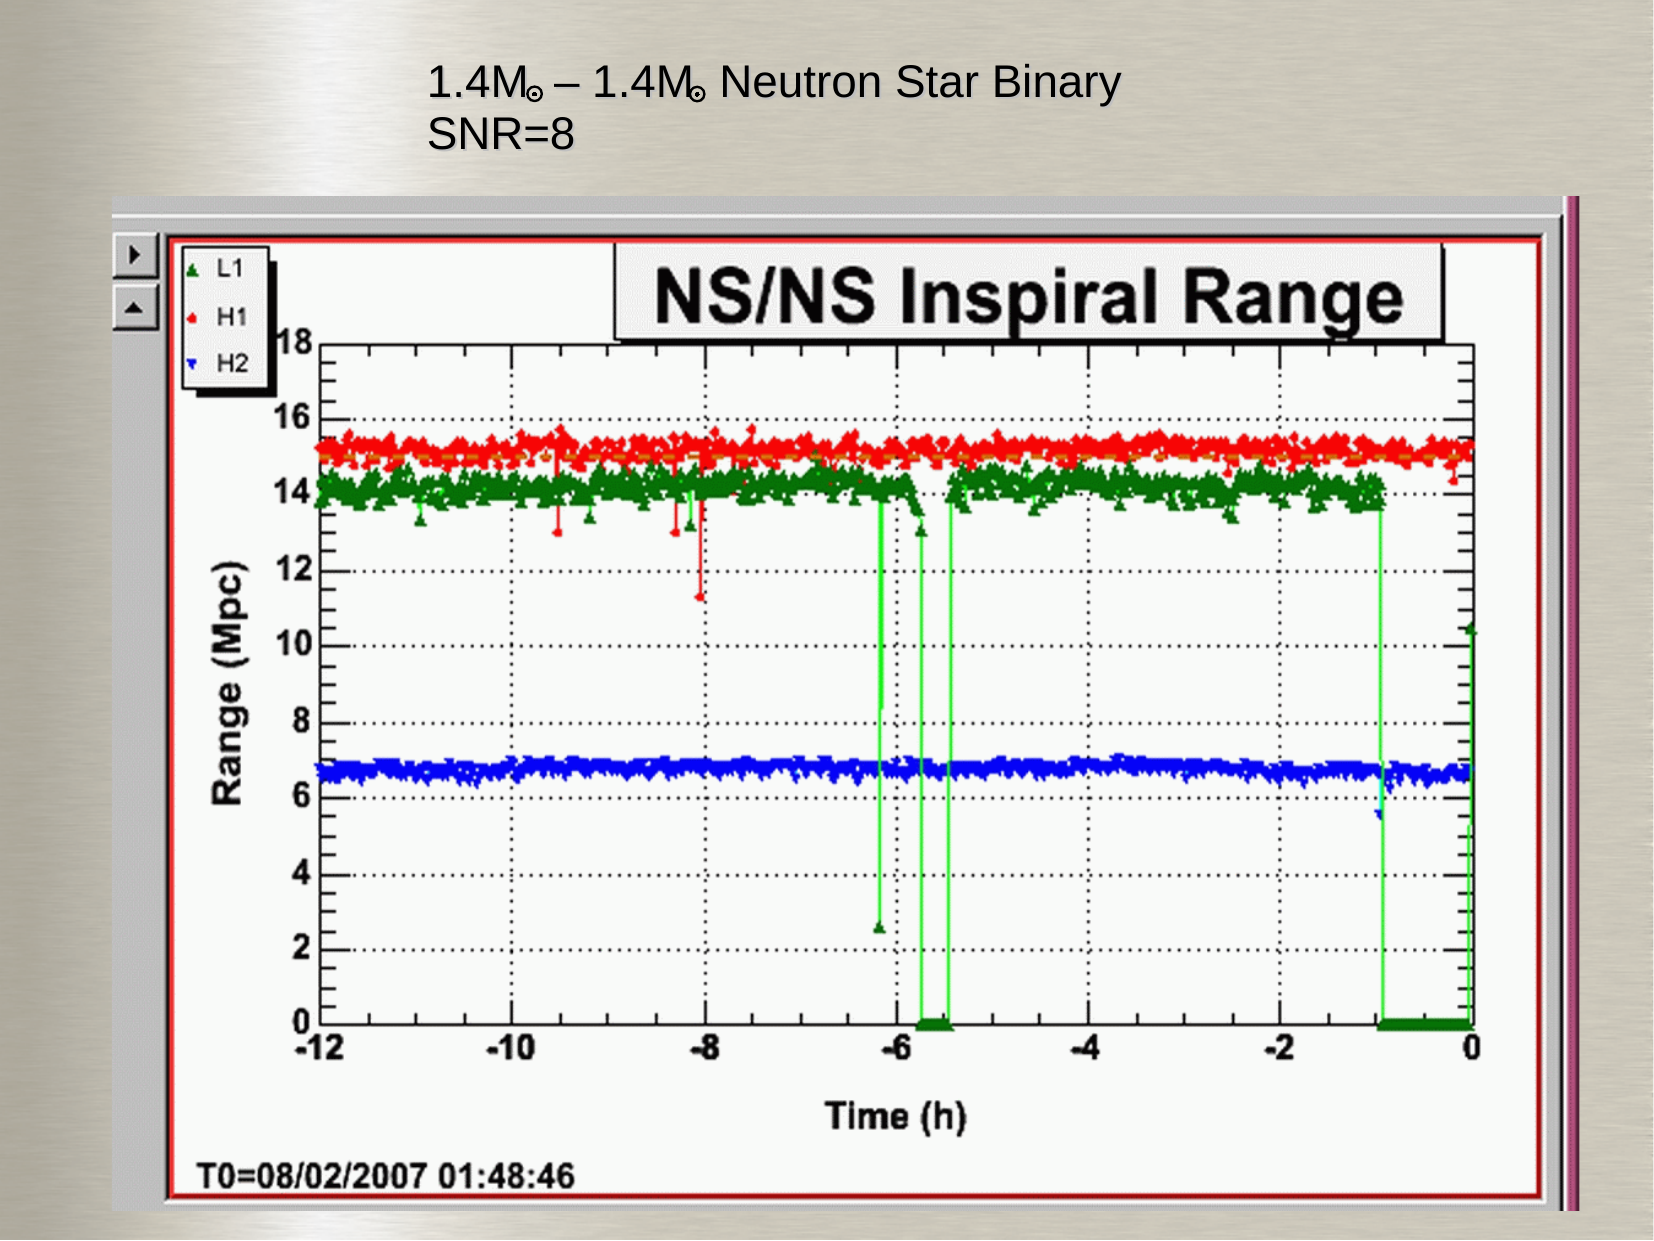

1.4M – 1.4M Neutron Star Binary
SNR=8